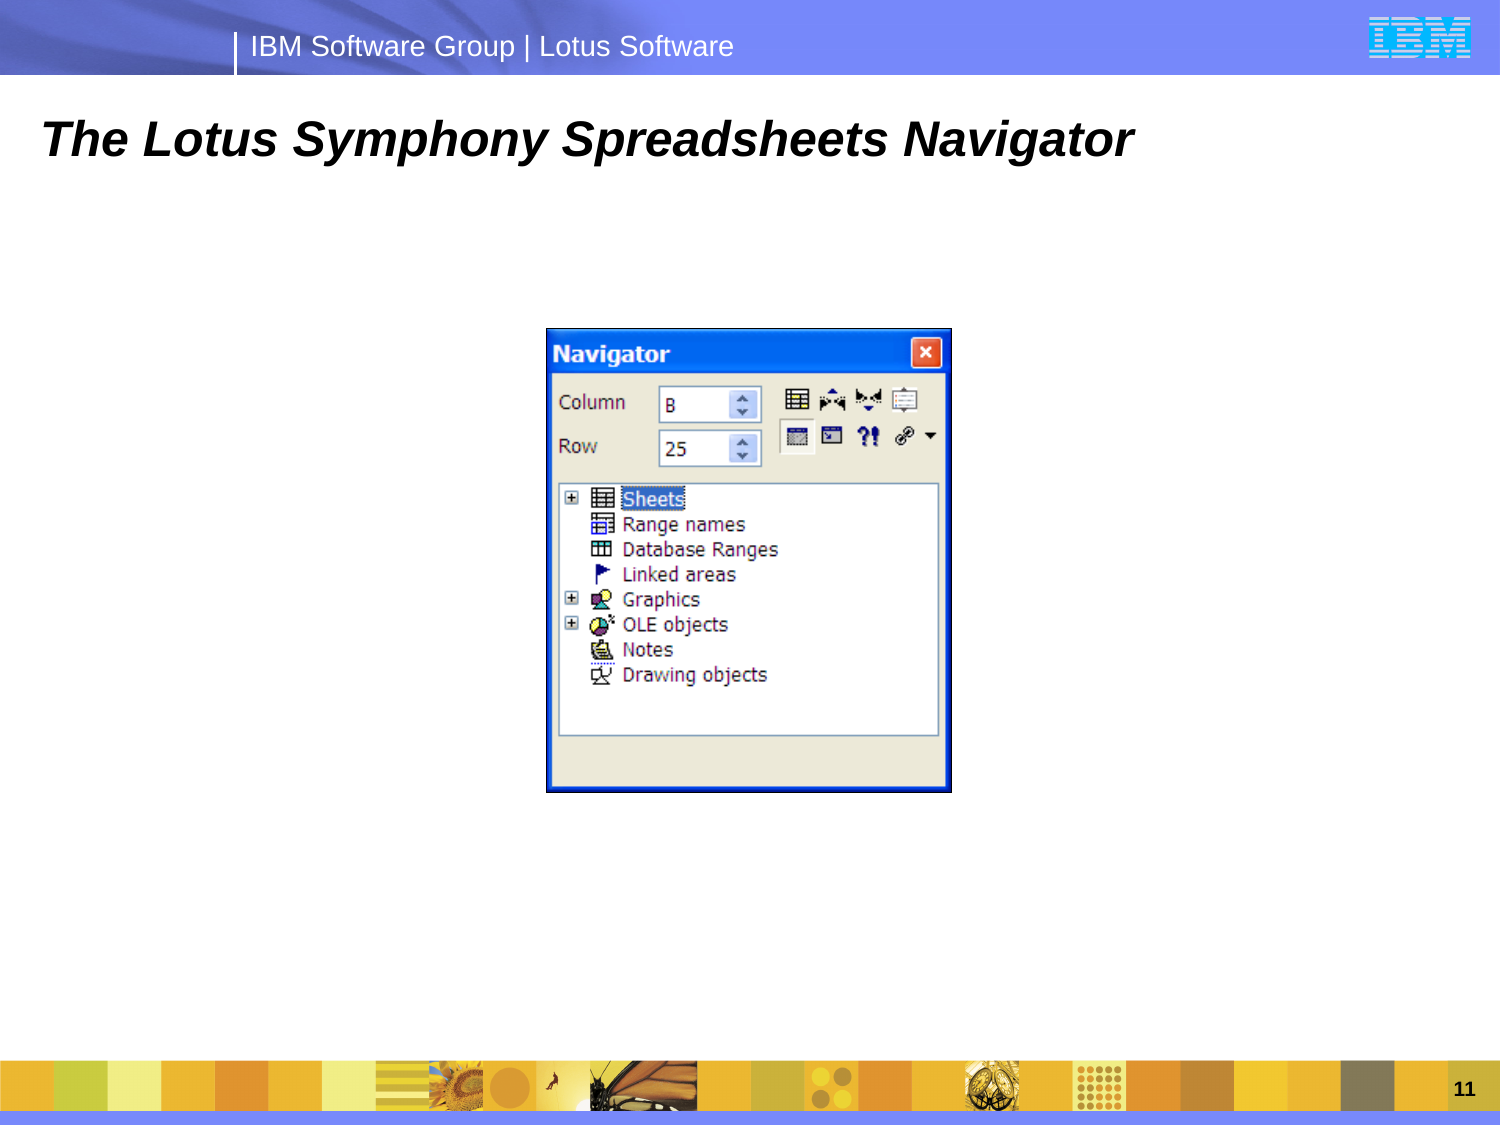

# The Lotus Symphony Spreadsheets Navigator
11